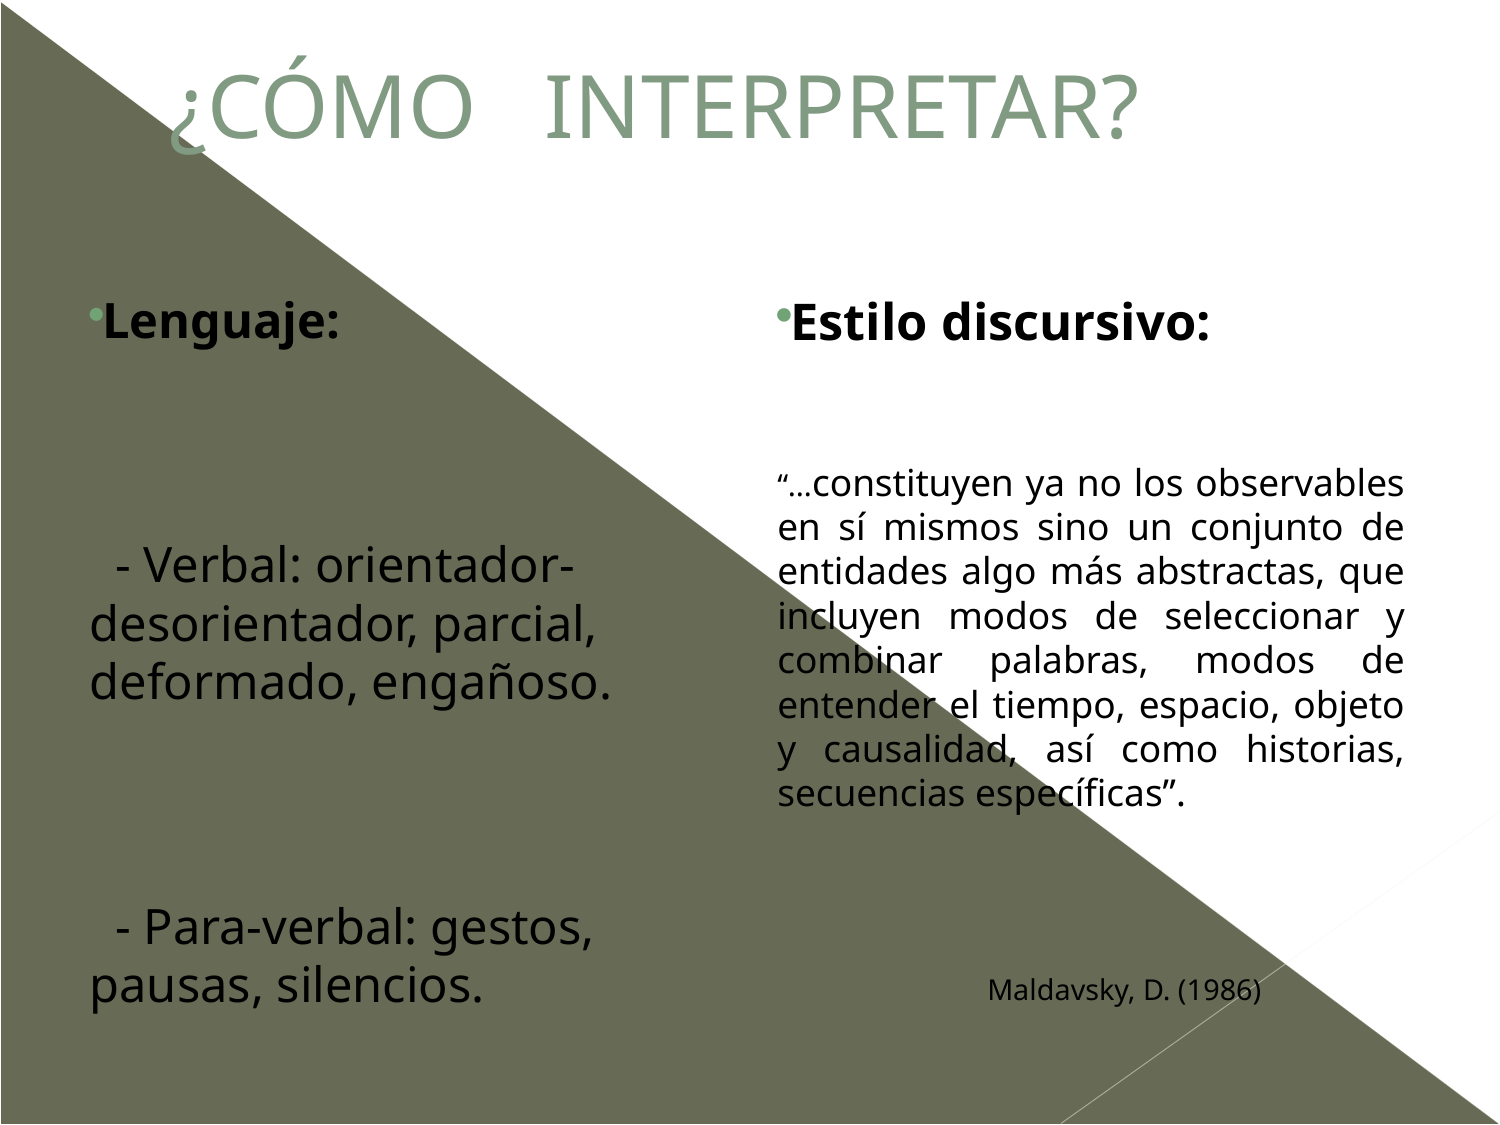

# ¿CÓMO INTERPRETAR?
Lenguaje:
 - Verbal: orientador-desorientador, parcial, deformado, engañoso.
 - Para-verbal: gestos, pausas, silencios.
Estilo discursivo:
“…constituyen ya no los observables en sí mismos sino un conjunto de entidades algo más abstractas, que incluyen modos de seleccionar y combinar palabras, modos de entender el tiempo, espacio, objeto y causalidad, así como historias, secuencias específicas”.
 Maldavsky, D. (1986)